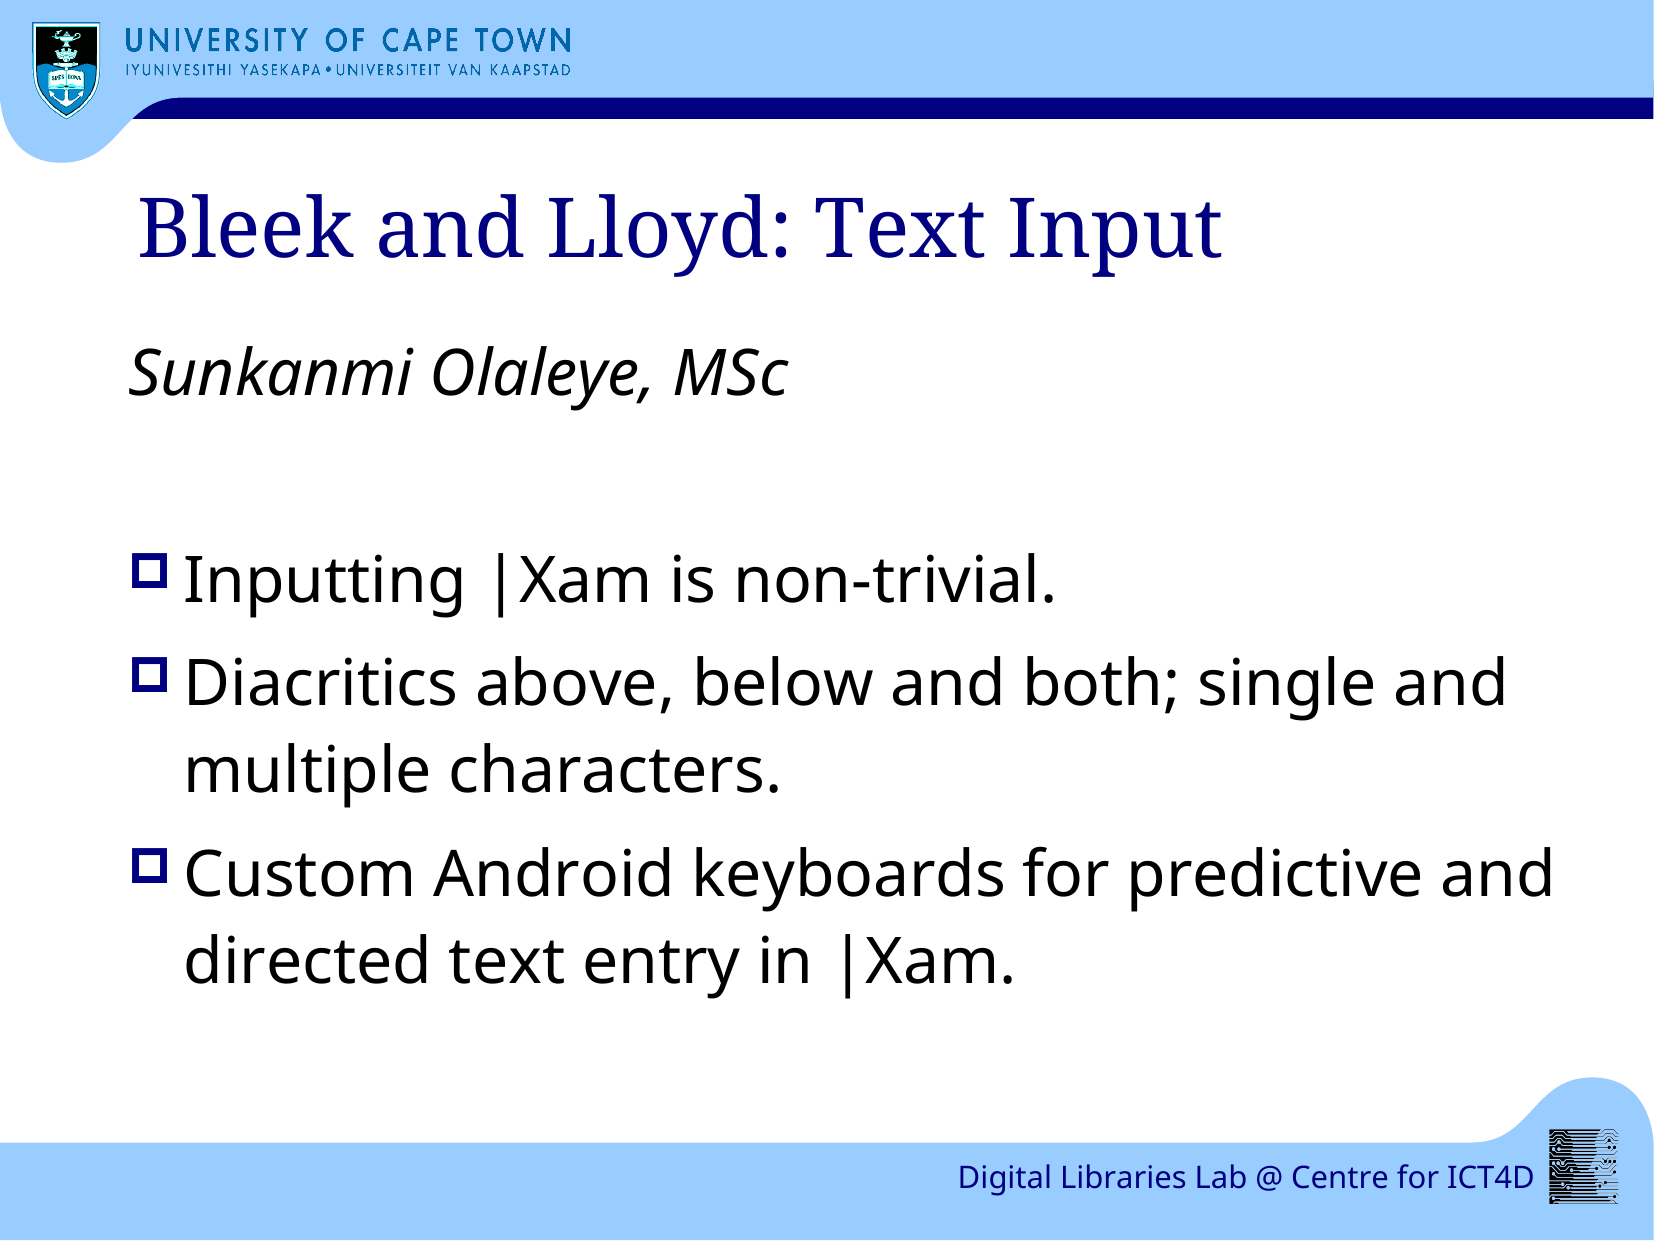

# Bleek and Lloyd: Text Input
Sunkanmi Olaleye, MSc
Inputting |Xam is non-trivial.
Diacritics above, below and both; single and multiple characters.
Custom Android keyboards for predictive and directed text entry in |Xam.